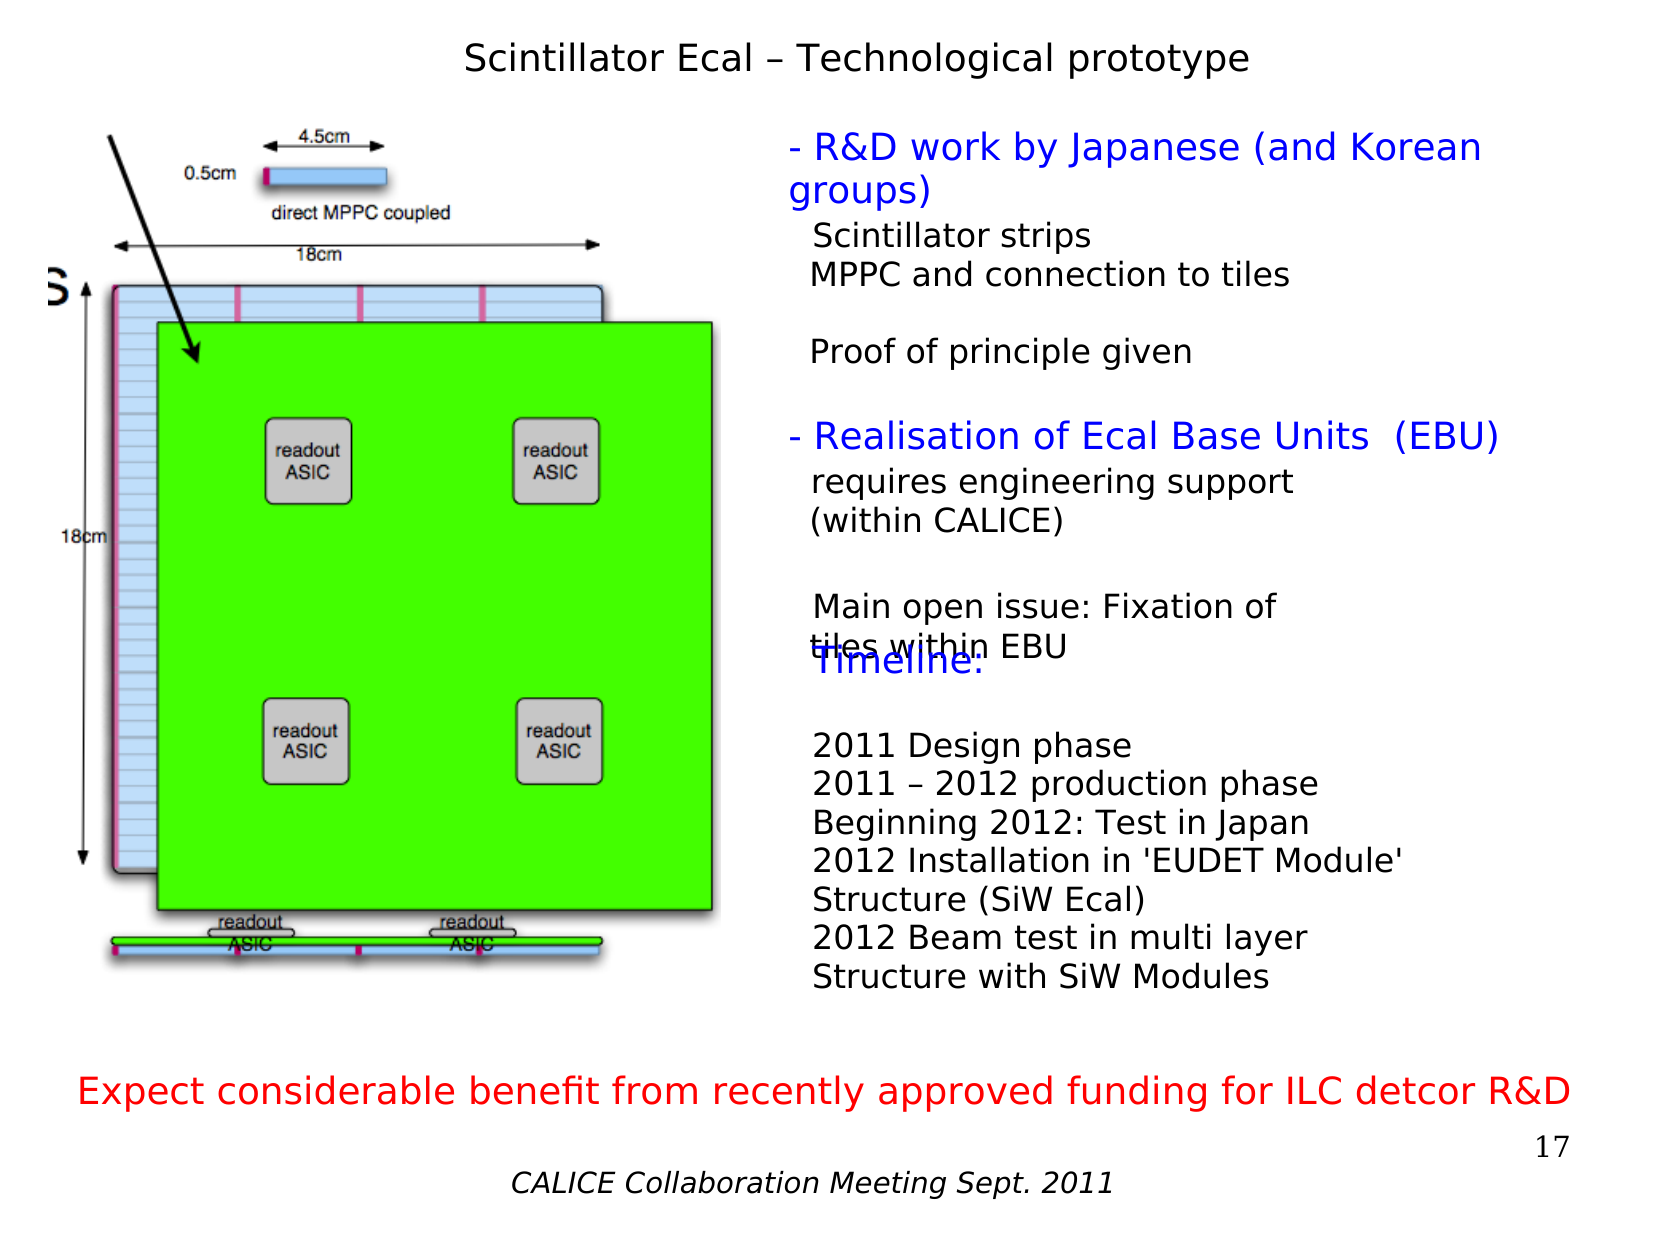

Scintillator Ecal – Technological prototype
- R&D work by Japanese (and Korean groups)
 Scintillator strips
 MPPC and connection to tiles
 Proof of principle given
- Realisation of Ecal Base Units (EBU)
 requires engineering support
 (within CALICE)
 Main open issue: Fixation of
 tiles within EBU
Timeline:
2011 Design phase
2011 – 2012 production phase
Beginning 2012: Test in Japan
2012 Installation in 'EUDET Module'
Structure (SiW Ecal)
2012 Beam test in multi layer
Structure with SiW Modules
Expect considerable benefit from recently approved funding for ILC detcor R&D
17